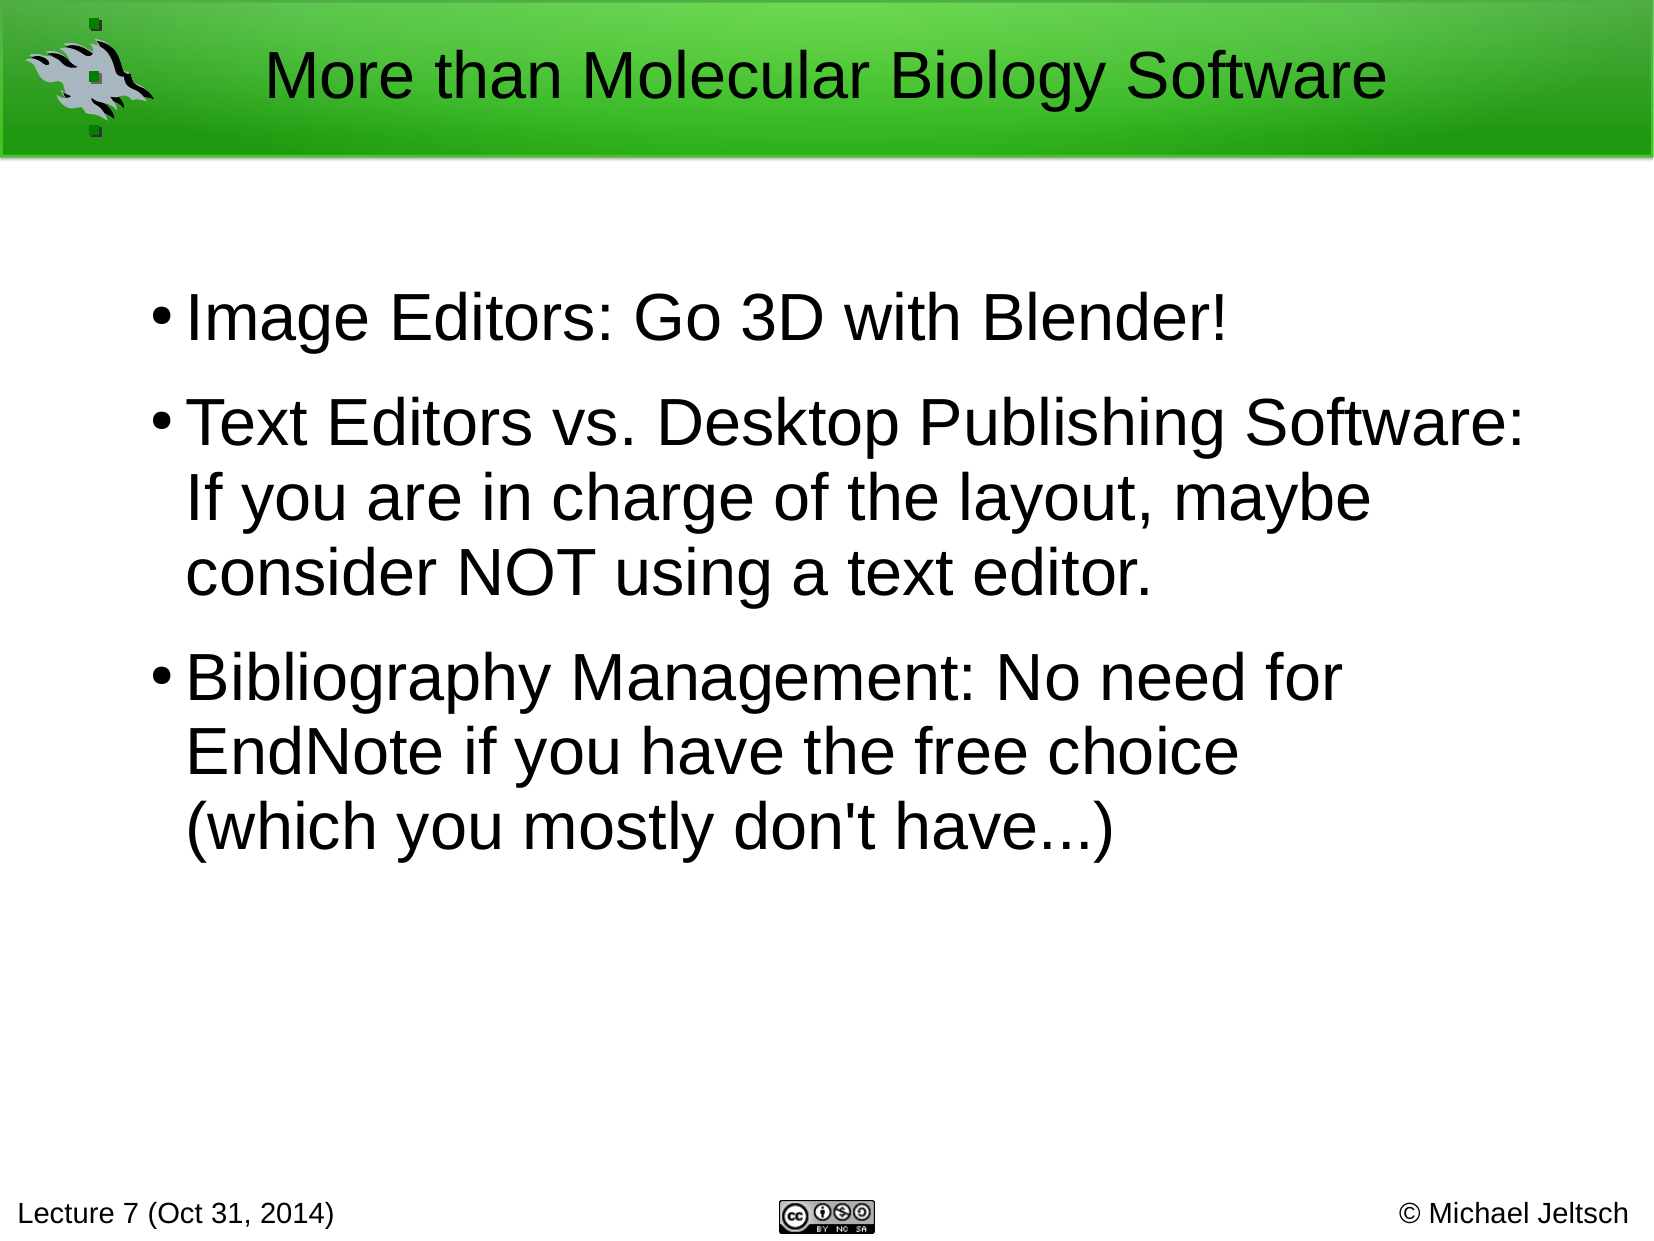

# More than Molecular Biology Software
Image Editors: Go 3D with Blender!
Text Editors vs. Desktop Publishing Software:
If you are in charge of the layout, maybe
consider NOT using a text editor.
Bibliography Management: No need for
EndNote if you have the free choice
(which you mostly don't have...)